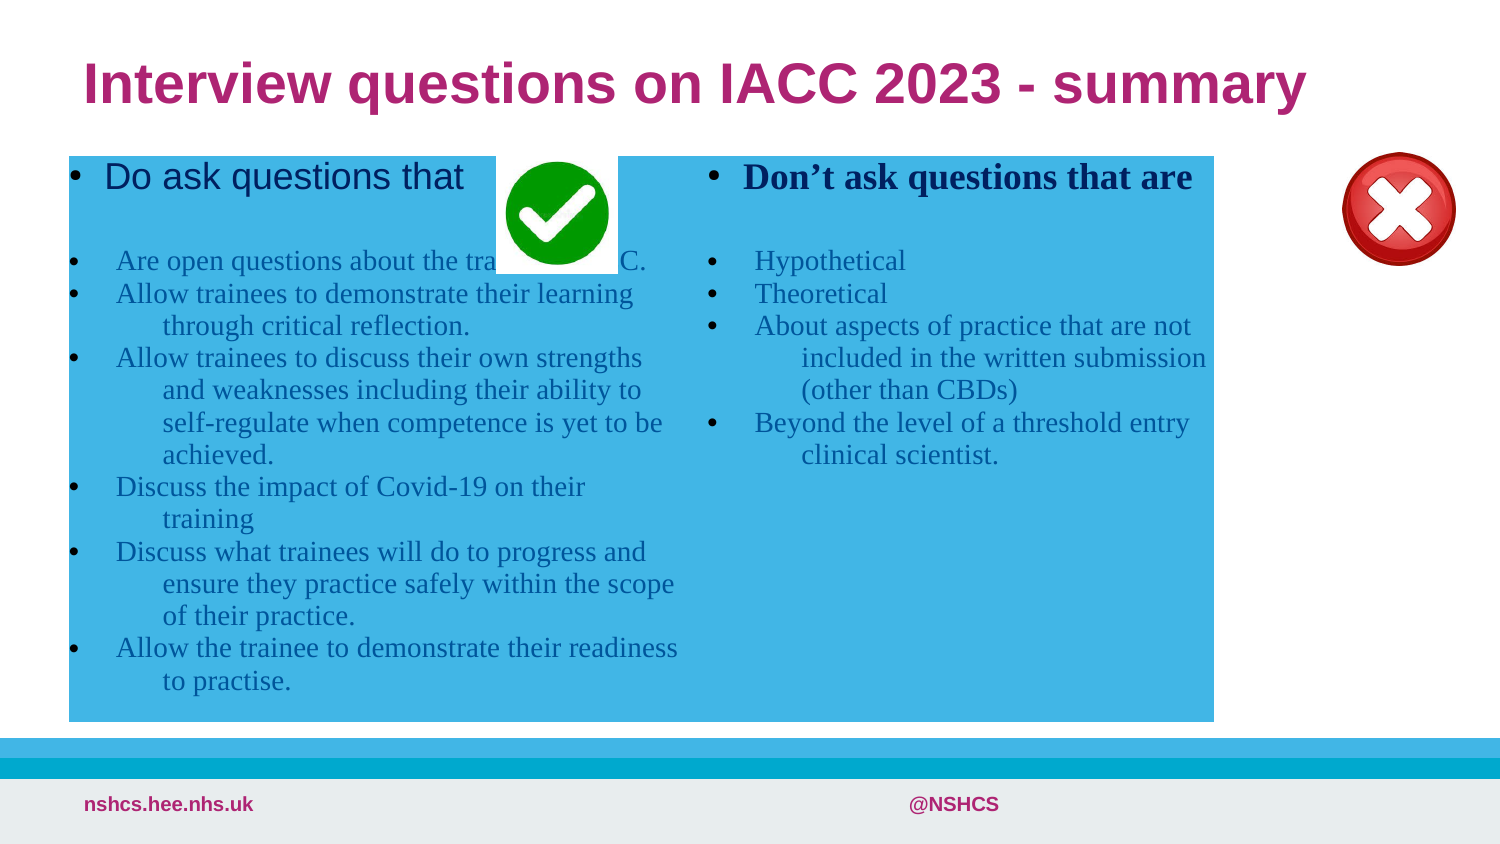

# Interview questions on IACC 2023 - summary
| Do ask questions that | | Don’t ask questions that are |
| --- | --- | --- |
| Are open questions about the trainee's IACC. Allow trainees to demonstrate their learning through critical reflection. Allow trainees to discuss their own strengths and weaknesses including their ability to self-regulate when competence is yet to be achieved. Discuss the impact of Covid-19 on their training Discuss what trainees will do to progress and ensure they practice safely within the scope of their practice. Allow the trainee to demonstrate their readiness to practise. | | Hypothetical Theoretical About aspects of practice that are not included in the written submission (other than CBDs) Beyond the level of a threshold entry clinical scientist. |